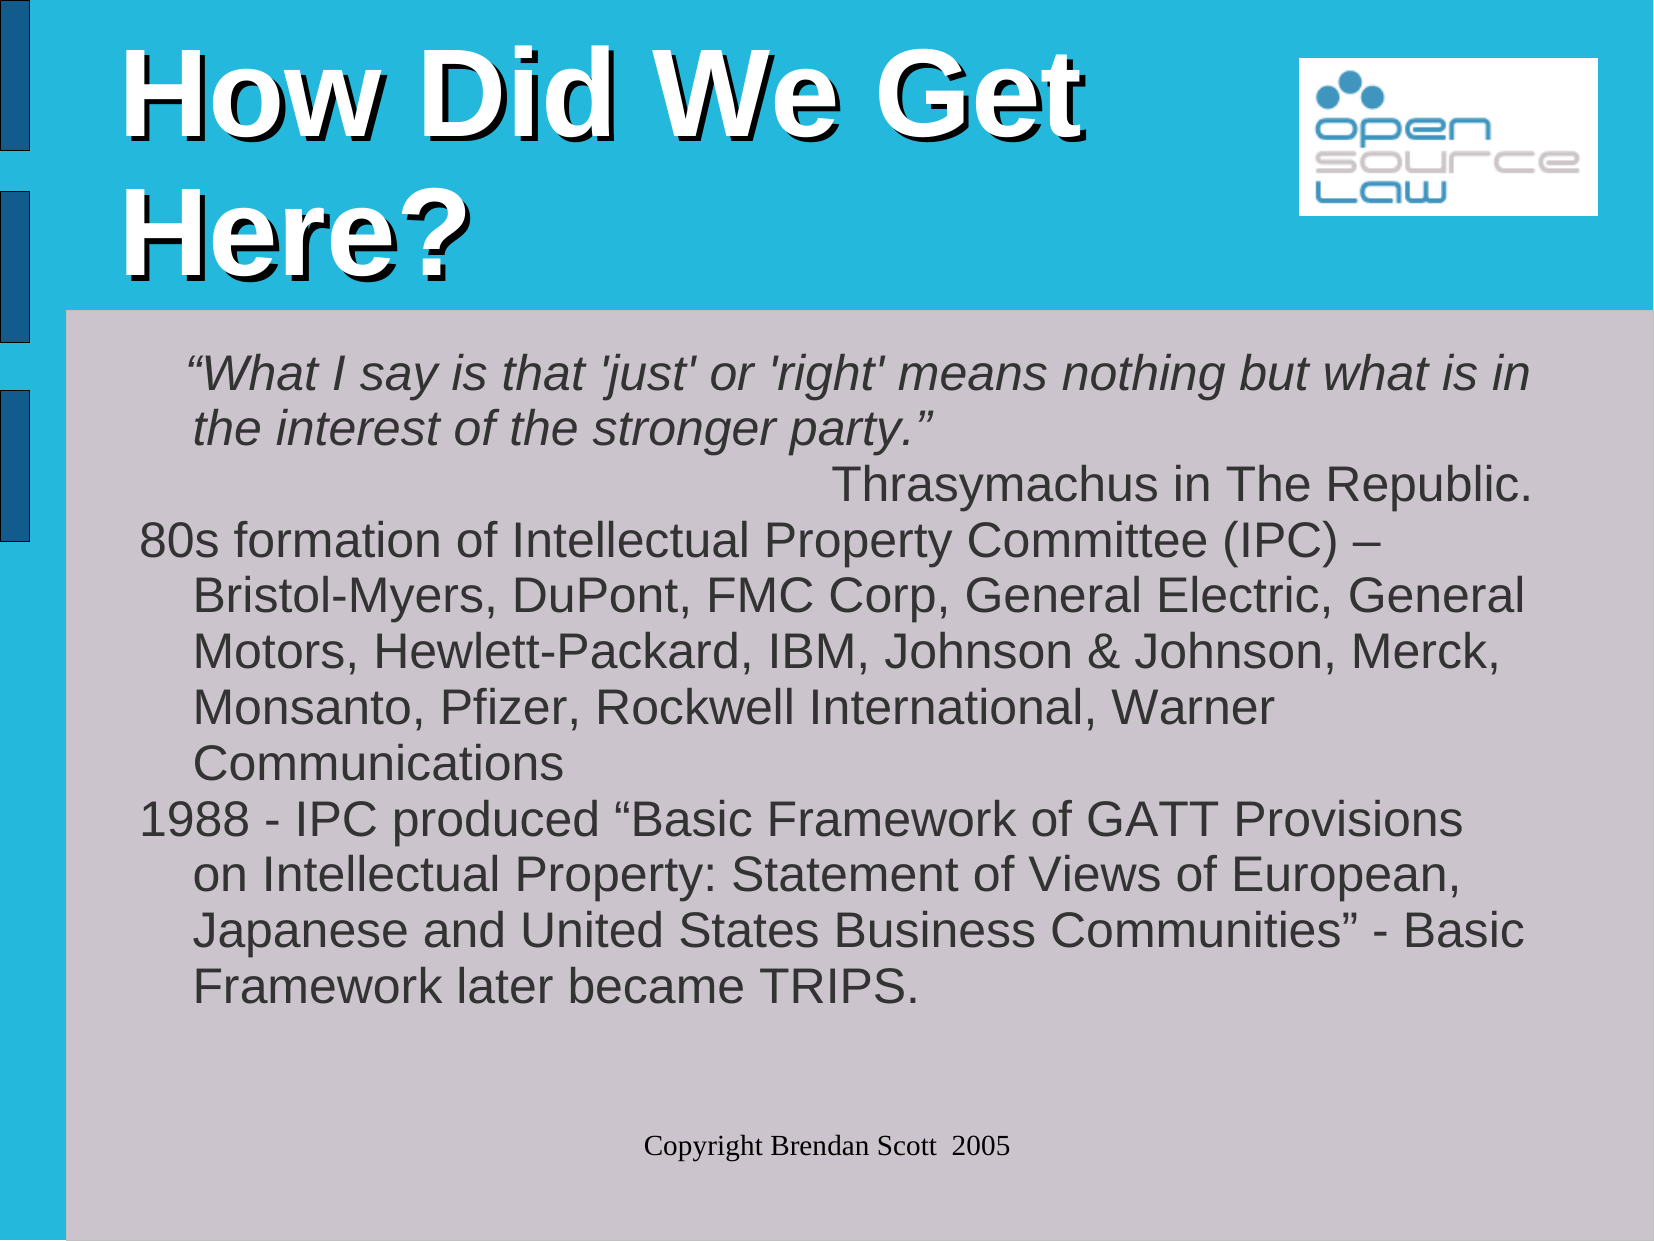

# How Did We Get Here?
“What I say is that 'just' or 'right' means nothing but what is in the interest of the stronger party.”
Thrasymachus in The Republic.
80s formation of Intellectual Property Committee (IPC) – Bristol-Myers, DuPont, FMC Corp, General Electric, General Motors, Hewlett-Packard, IBM, Johnson & Johnson, Merck, Monsanto, Pfizer, Rockwell International, Warner Communications
1988 - IPC produced “Basic Framework of GATT Provisions on Intellectual Property: Statement of Views of European, Japanese and United States Business Communities” - Basic Framework later became TRIPS.